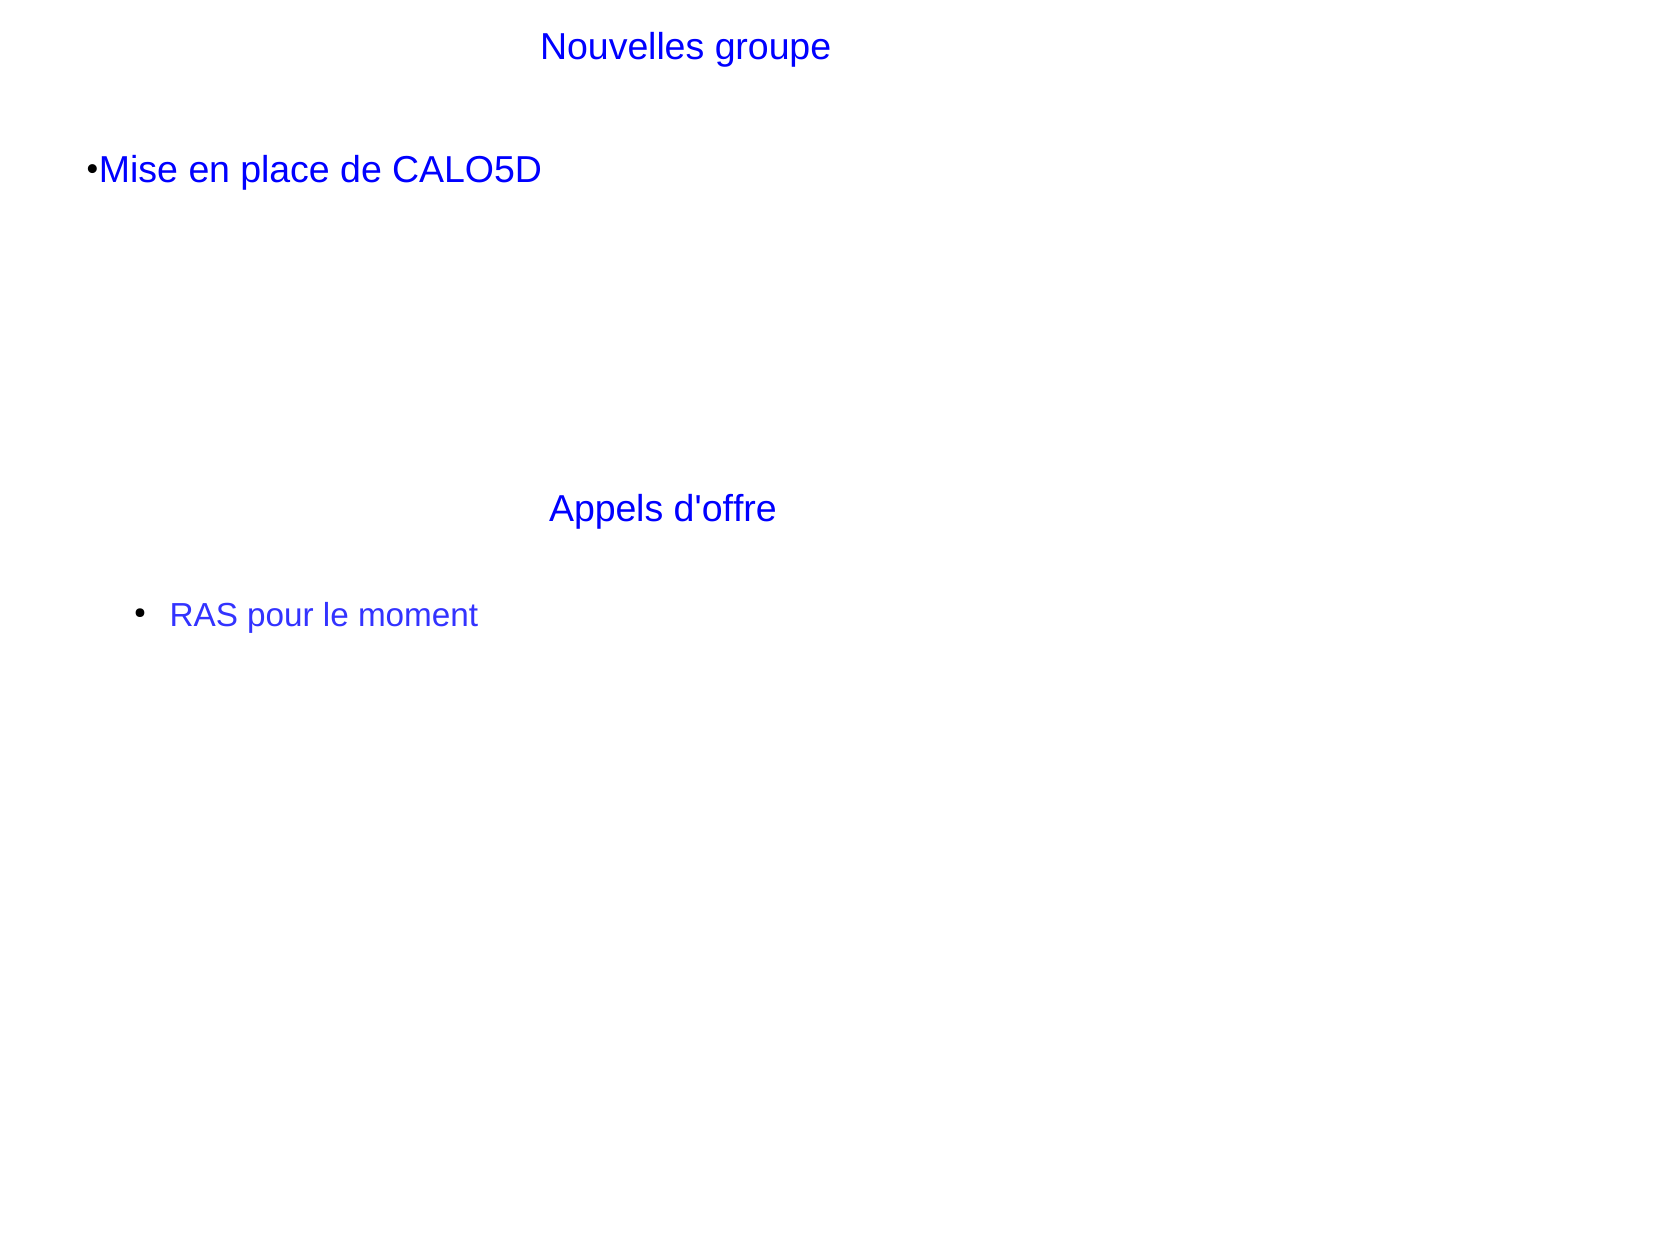

Nouvelles groupe
Mise en place de CALO5D
Appels d'offre
RAS pour le moment